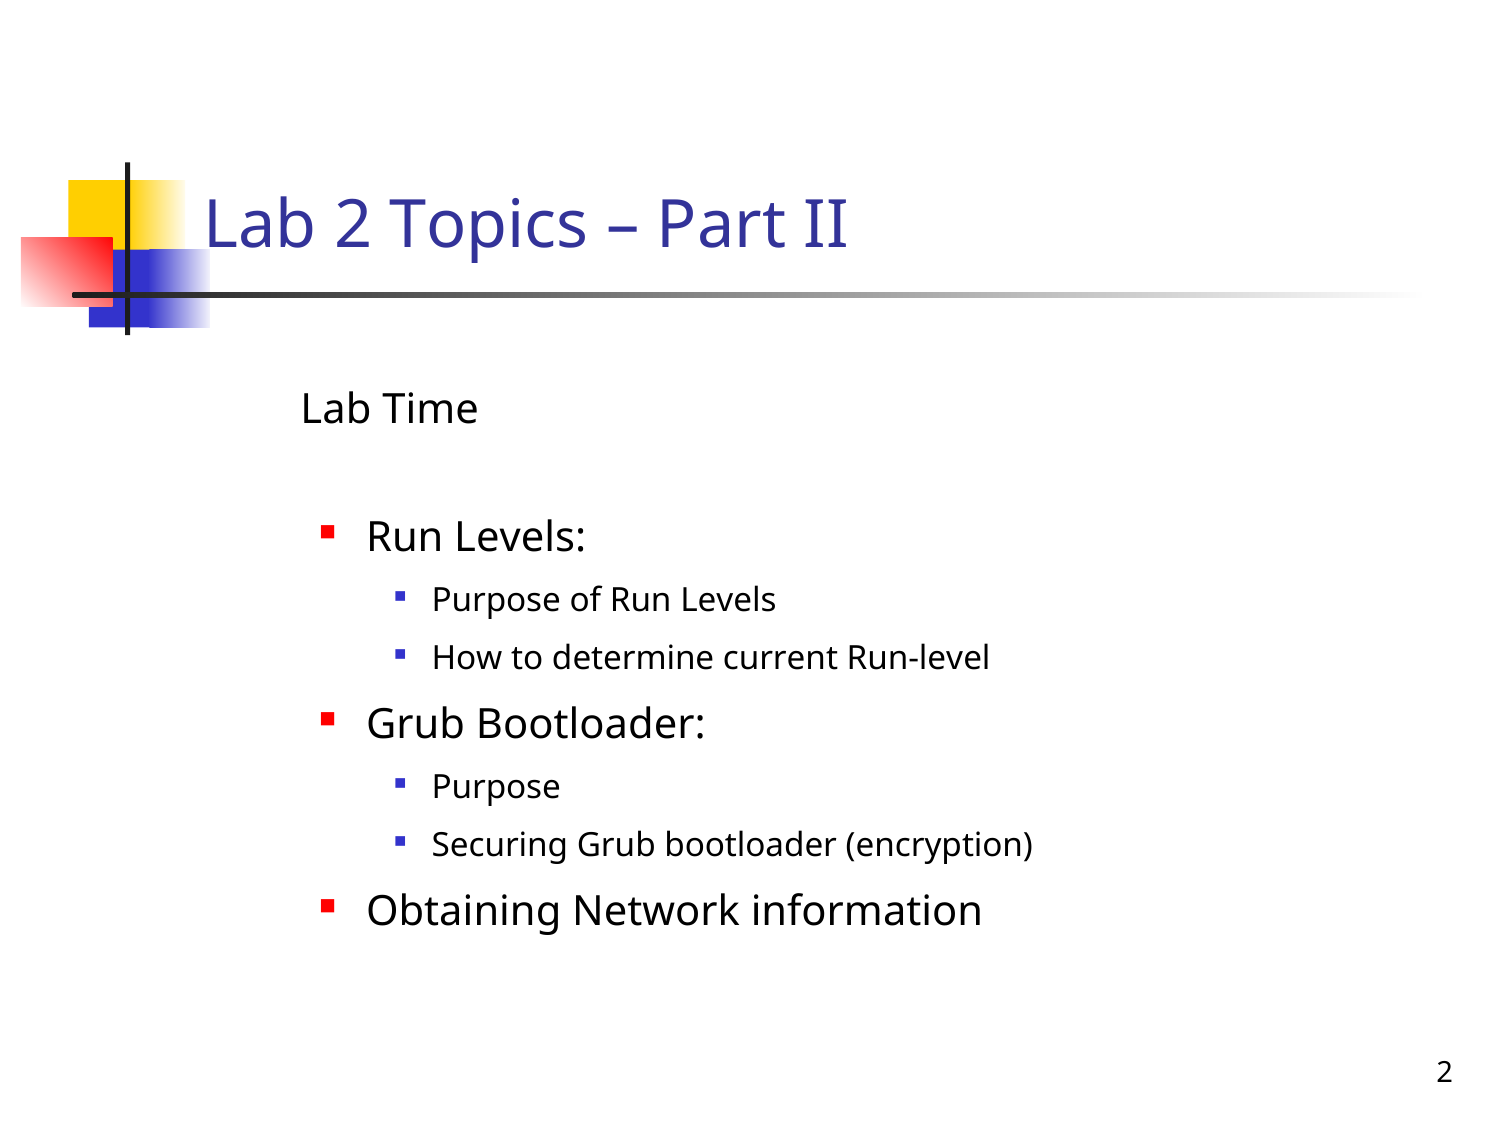

# Lab 2 Topics – Part II
Lab Time
Run Levels:
Purpose of Run Levels
How to determine current Run-level
Grub Bootloader:
Purpose
Securing Grub bootloader (encryption)
Obtaining Network information
2